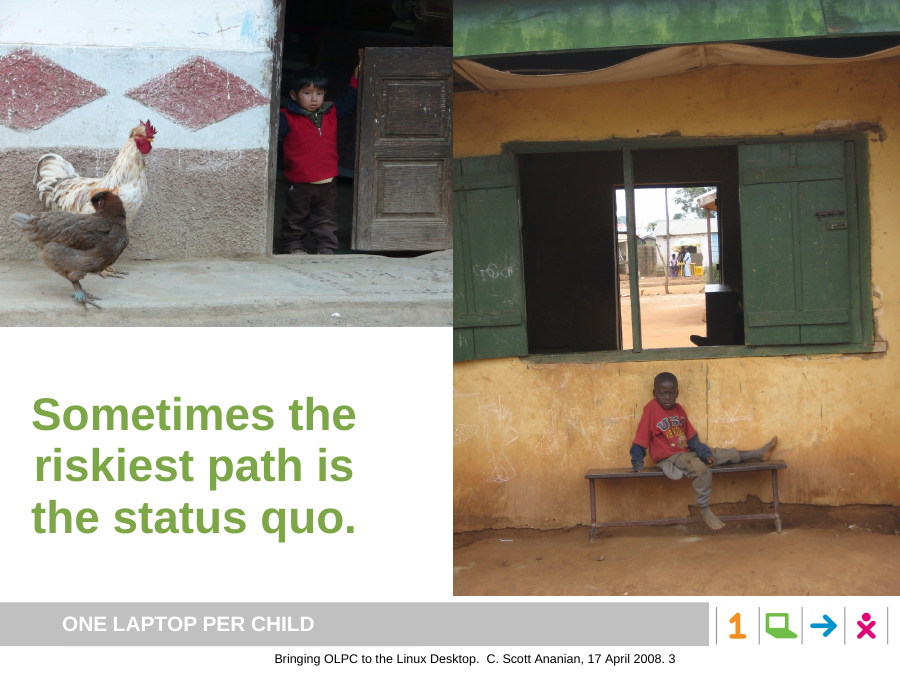

# Sometimes the riskiest path is the status quo.